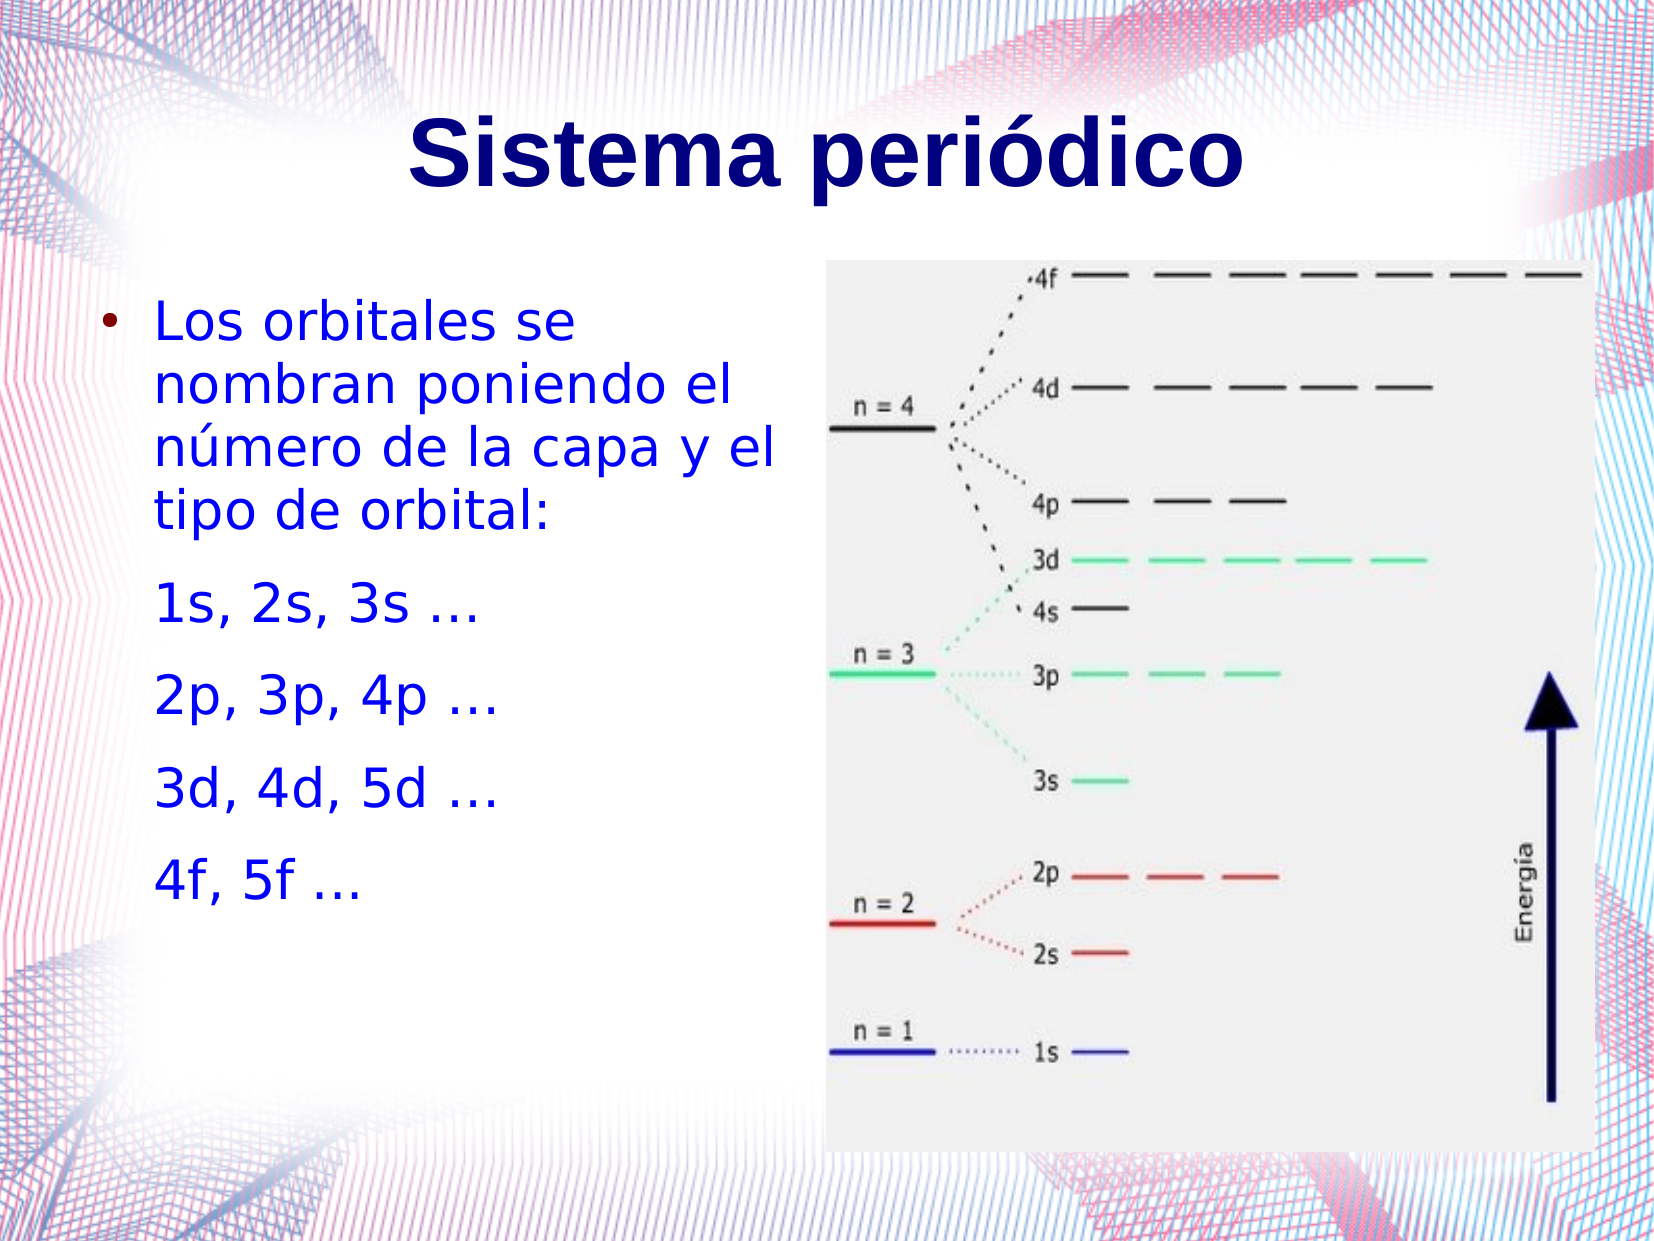

# Sistema periódico
Los orbitales se nombran poniendo el número de la capa y el tipo de orbital:
1s, 2s, 3s …
2p, 3p, 4p …
3d, 4d, 5d …
4f, 5f ...